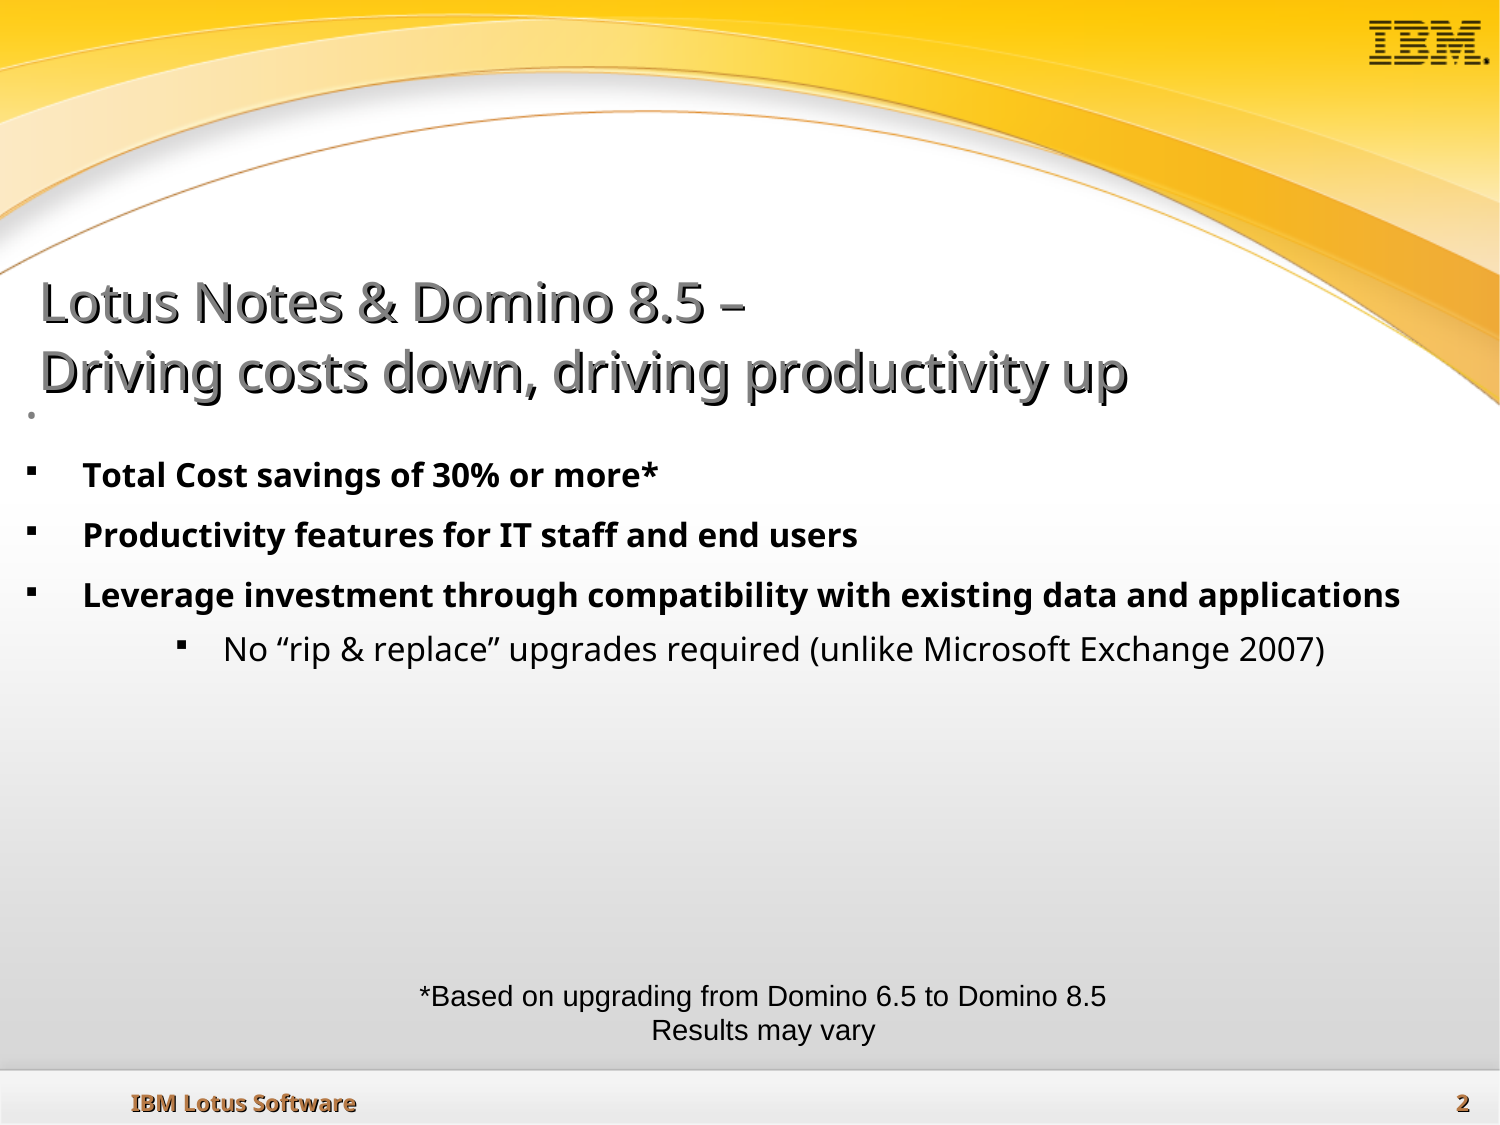

# Lotus Notes & Domino 8.5 – Driving costs down, driving productivity up
Total Cost savings of 30% or more*
Productivity features for IT staff and end users
Leverage investment through compatibility with existing data and applications
No “rip & replace” upgrades required (unlike Microsoft Exchange 2007)
*Based on upgrading from Domino 6.5 to Domino 8.5
Results may vary
IBM Lotus Software
2